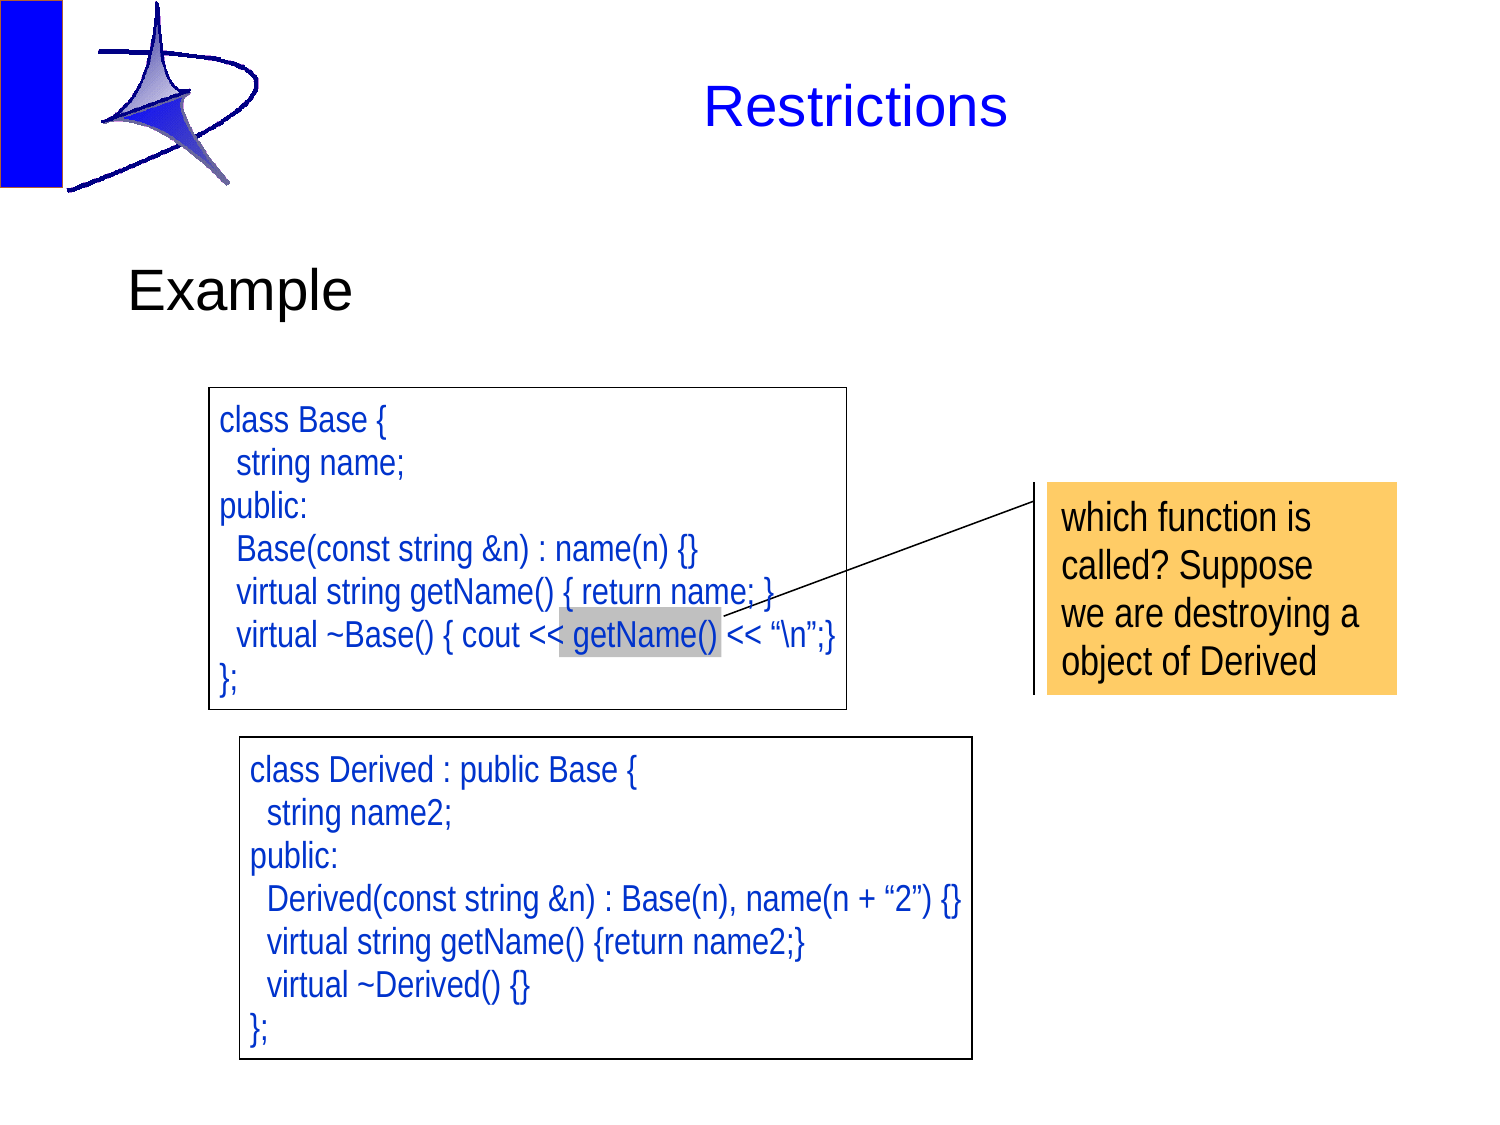

# Restrictions
Example
class Base {
 string name;
public:
 Base(const string &n) : name(n) {}
 virtual string getName() { return name; }
 virtual ~Base() { cout << getName() << “\n”;}
};
which function is
called? Suppose
we are destroying a
object of Derived
class Derived : public Base {
 string name2;
public:
 Derived(const string &n) : Base(n), name(n + “2”) {}
 virtual string getName() {return name2;}
 virtual ~Derived() {}
};